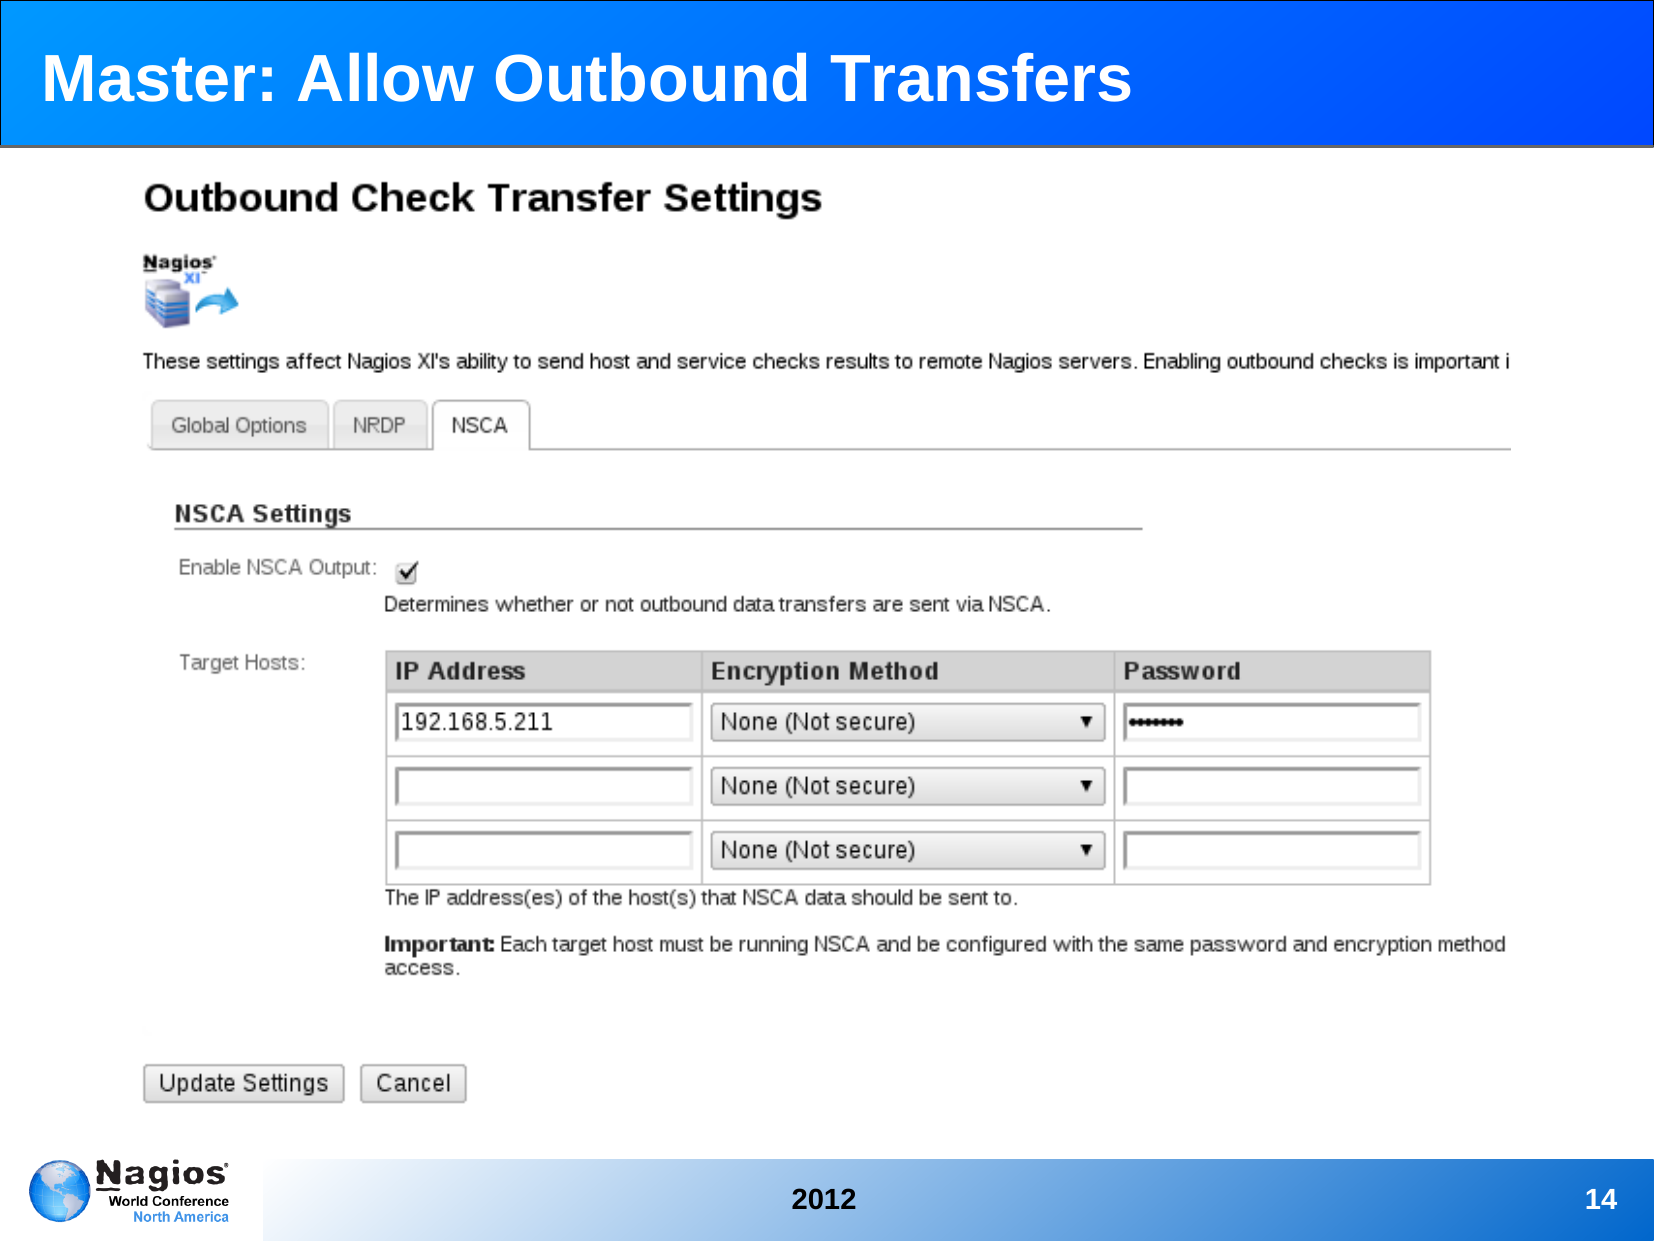

# Master: Allow Outbound Transfers
2011
14